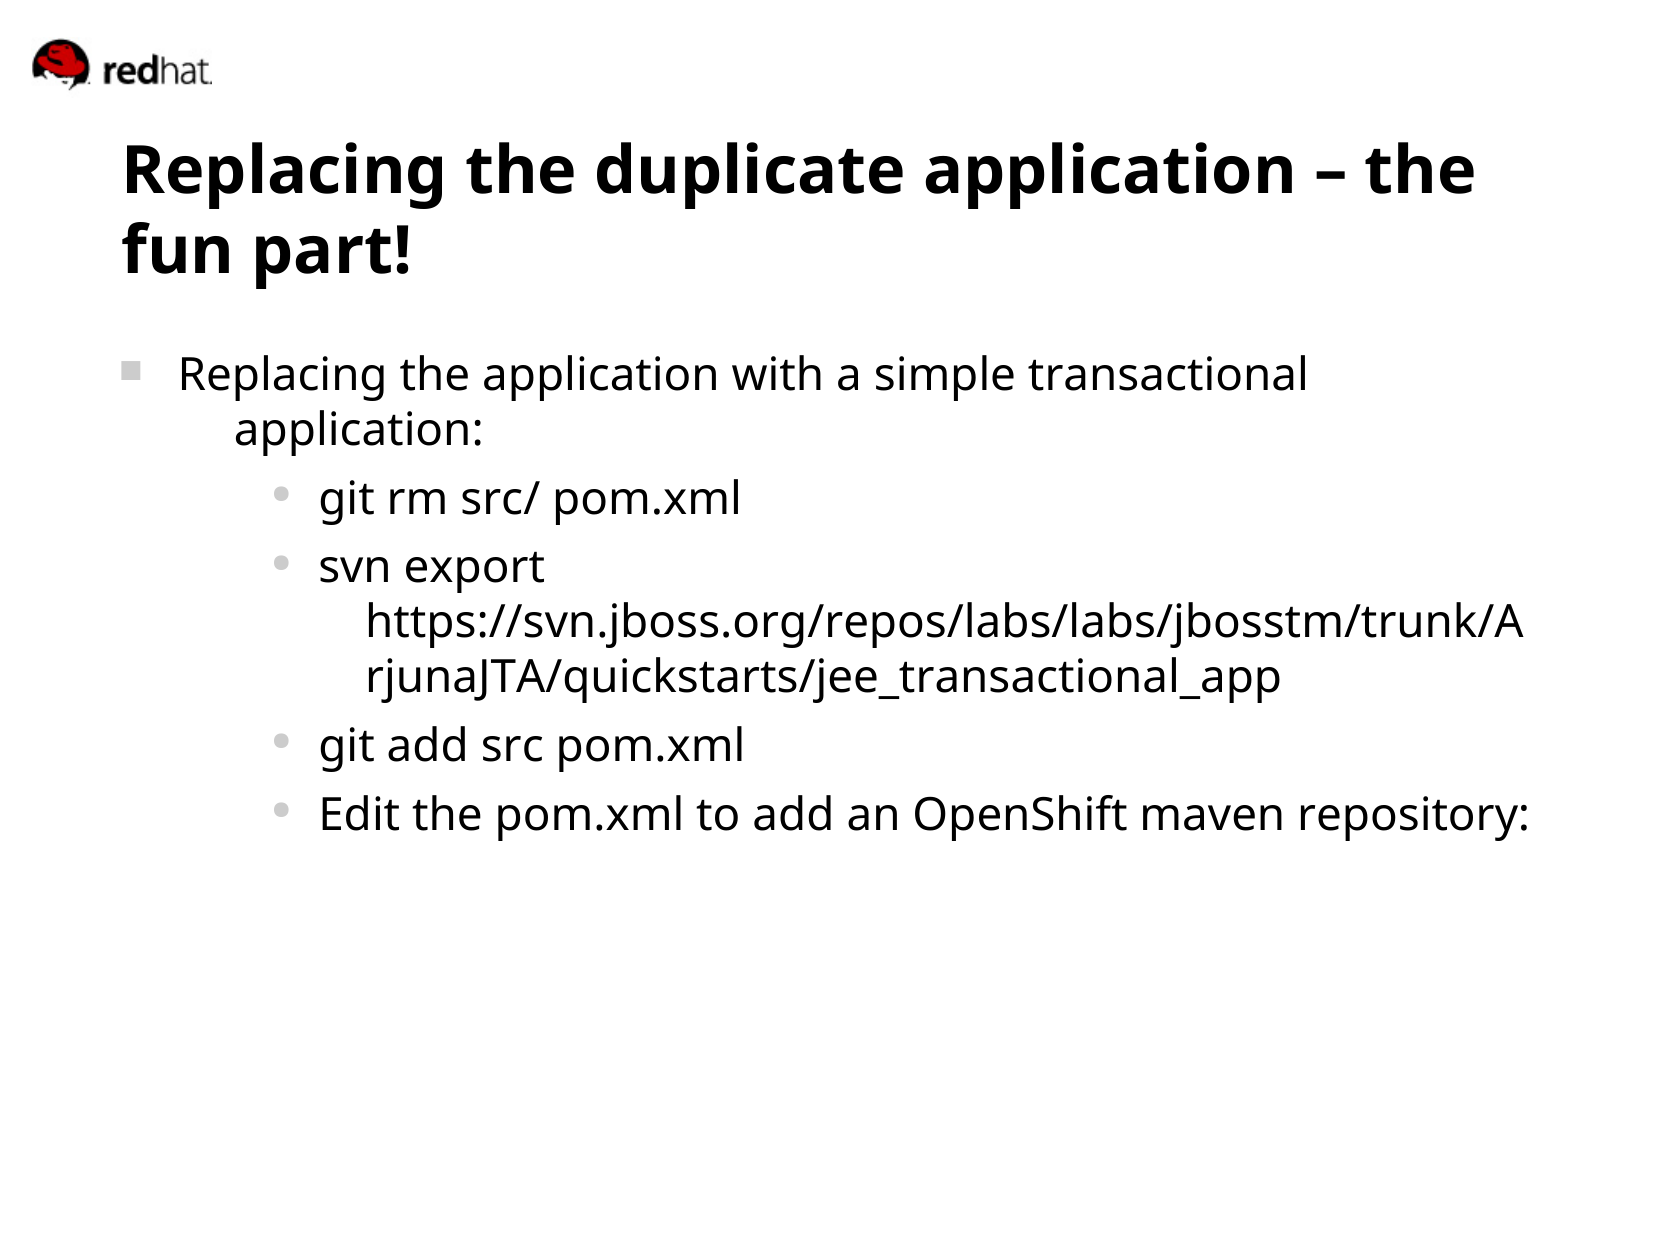

# Replacing the duplicate application – the fun part!
Replacing the application with a simple transactional application:
git rm src/ pom.xml
svn export https://svn.jboss.org/repos/labs/labs/jbosstm/trunk/ArjunaJTA/quickstarts/jee_transactional_app
git add src pom.xml
Edit the pom.xml to add an OpenShift maven repository: